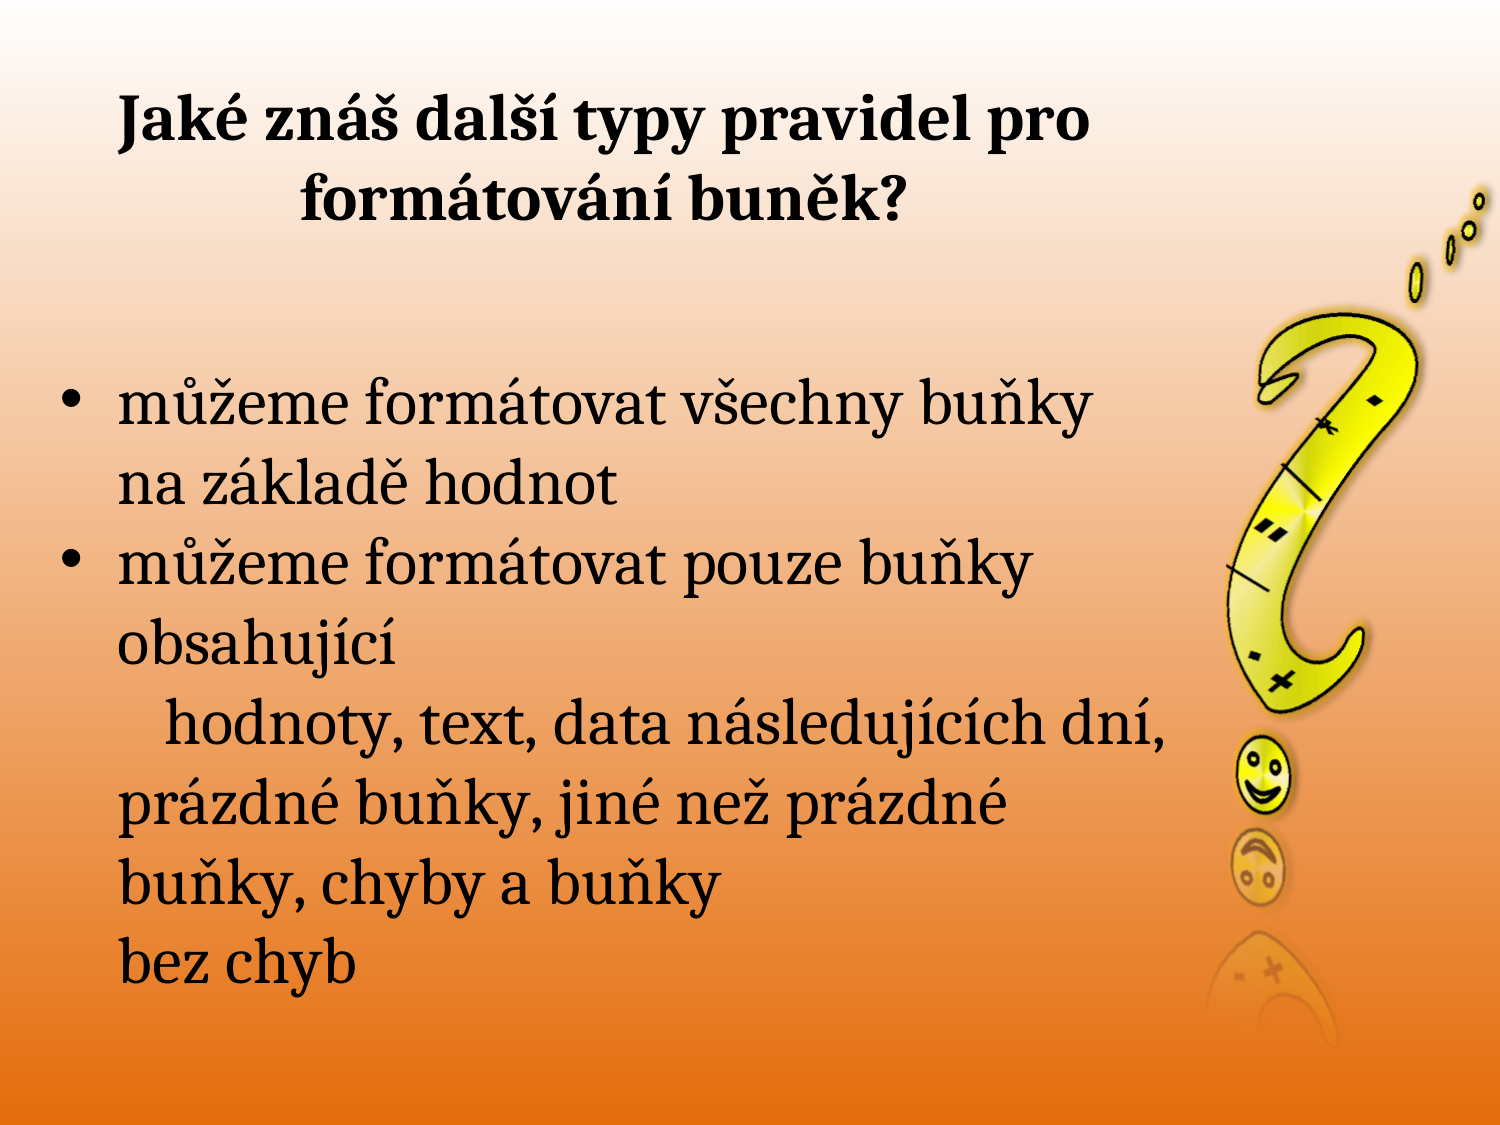

Jaké znáš další typy pravidel pro formátování buněk?
můžeme formátovat všechny buňky na základě hodnot
můžeme formátovat pouze buňky obsahující
		hodnoty, text, data následujících dní, prázdné buňky, jiné než prázdné buňky, chyby a buňky
	bez chyb